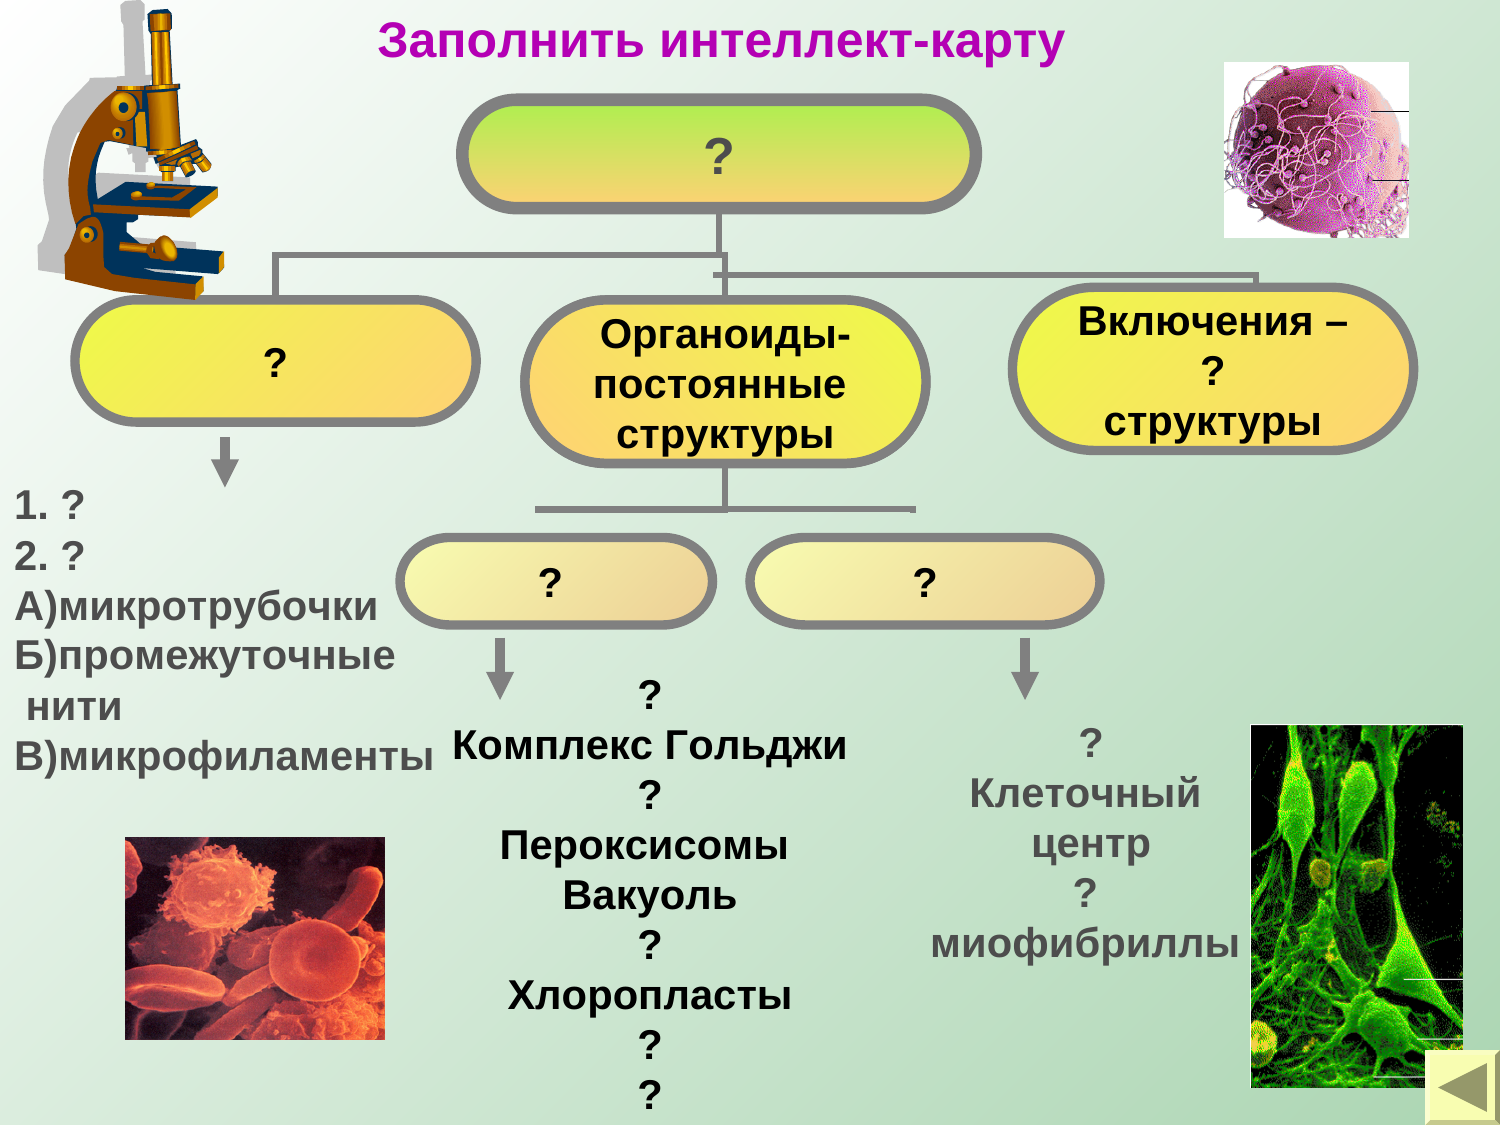

?
Включения –
?
структуры
?
Органоиды-
постоянные
структуры
Заполнить интеллект-карту
Органоиды-
постоянные
структуры
1. ?
2. ?
А)микротрубочки
Б)промежуточные
 нити
В)микрофиламенты
?
?
?
Комплекс Гольджи
?
Пероксисомы
Вакуоль
?
Хлоропласты
?
?
?
Клеточный
центр
?
миофибриллы
23